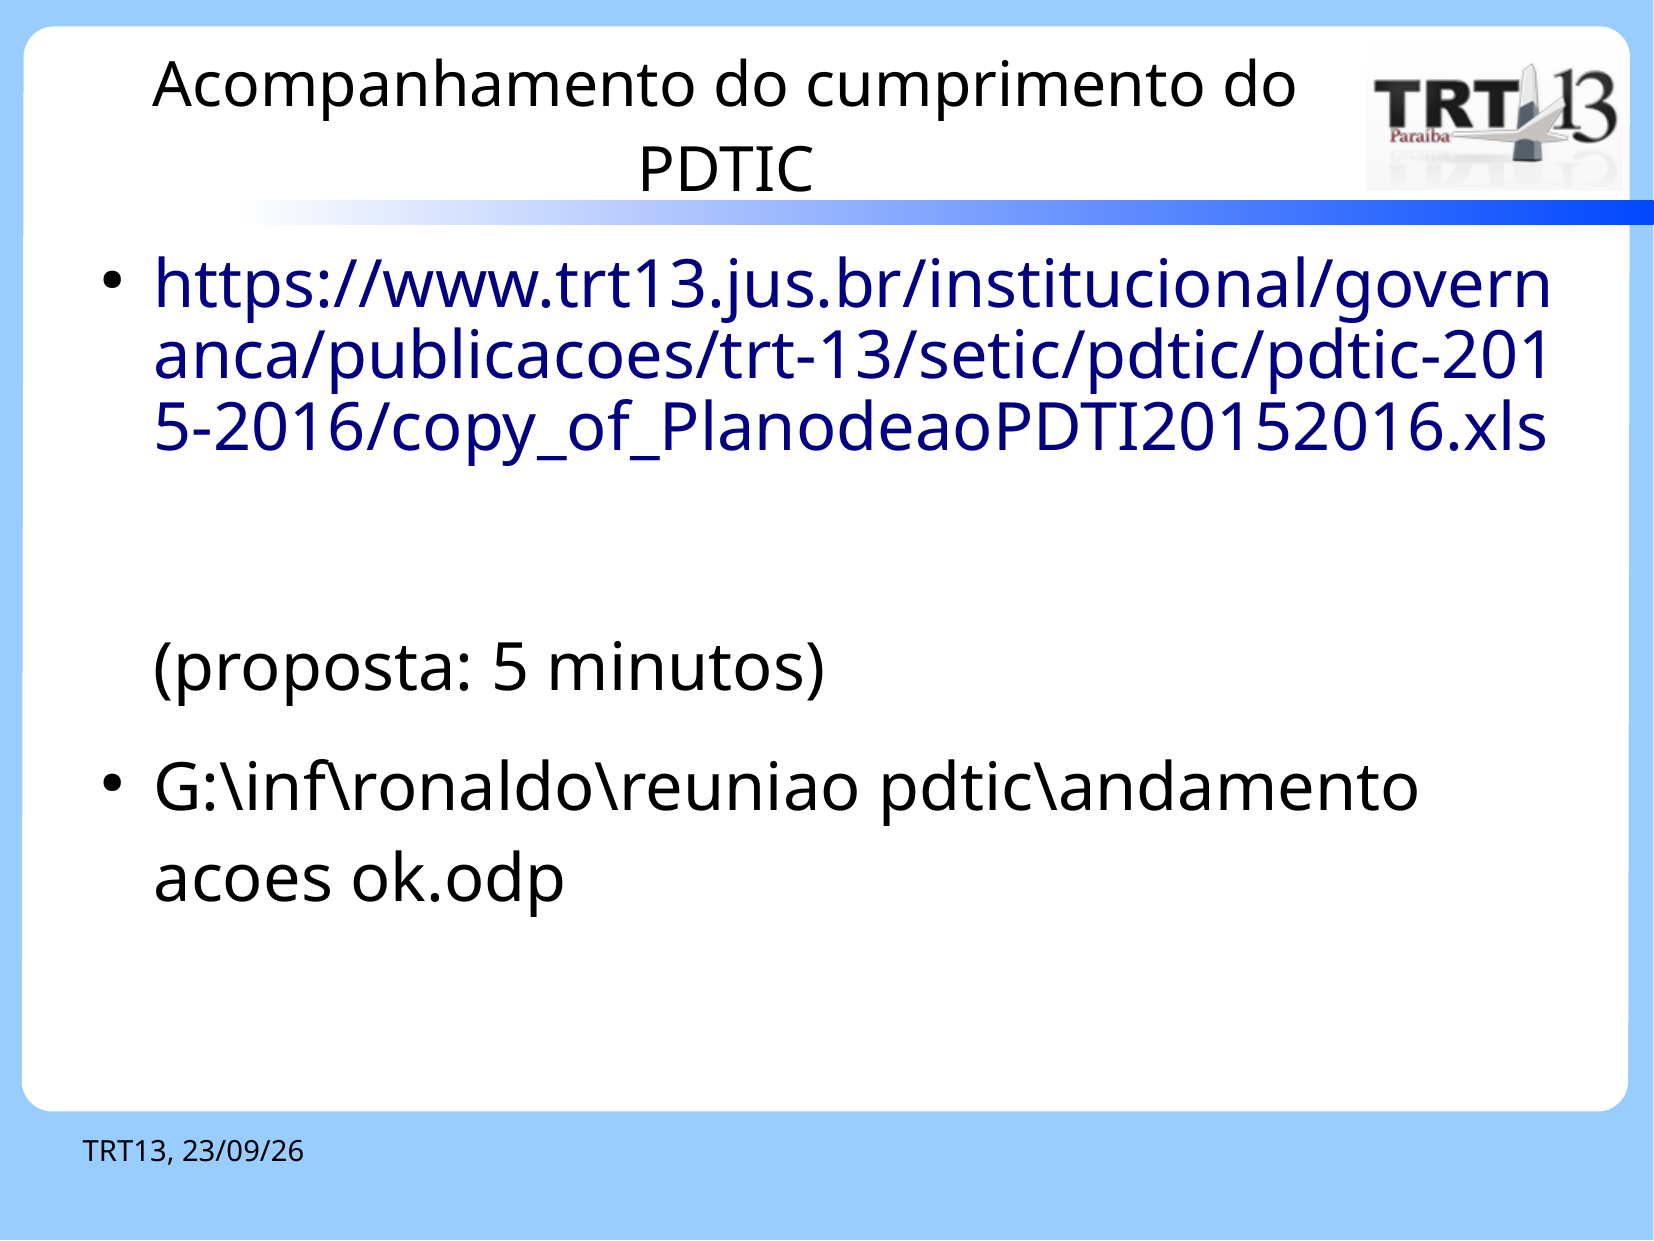

# Acompanhamento do cumprimento do PDTIC
https://www.trt13.jus.br/institucional/governanca/publicacoes/trt-13/setic/pdtic/pdtic-2015-2016/copy_of_PlanodeaoPDTI20152016.xls
(proposta: 5 minutos)
G:\inf\ronaldo\reuniao pdtic\andamento acoes ok.odp